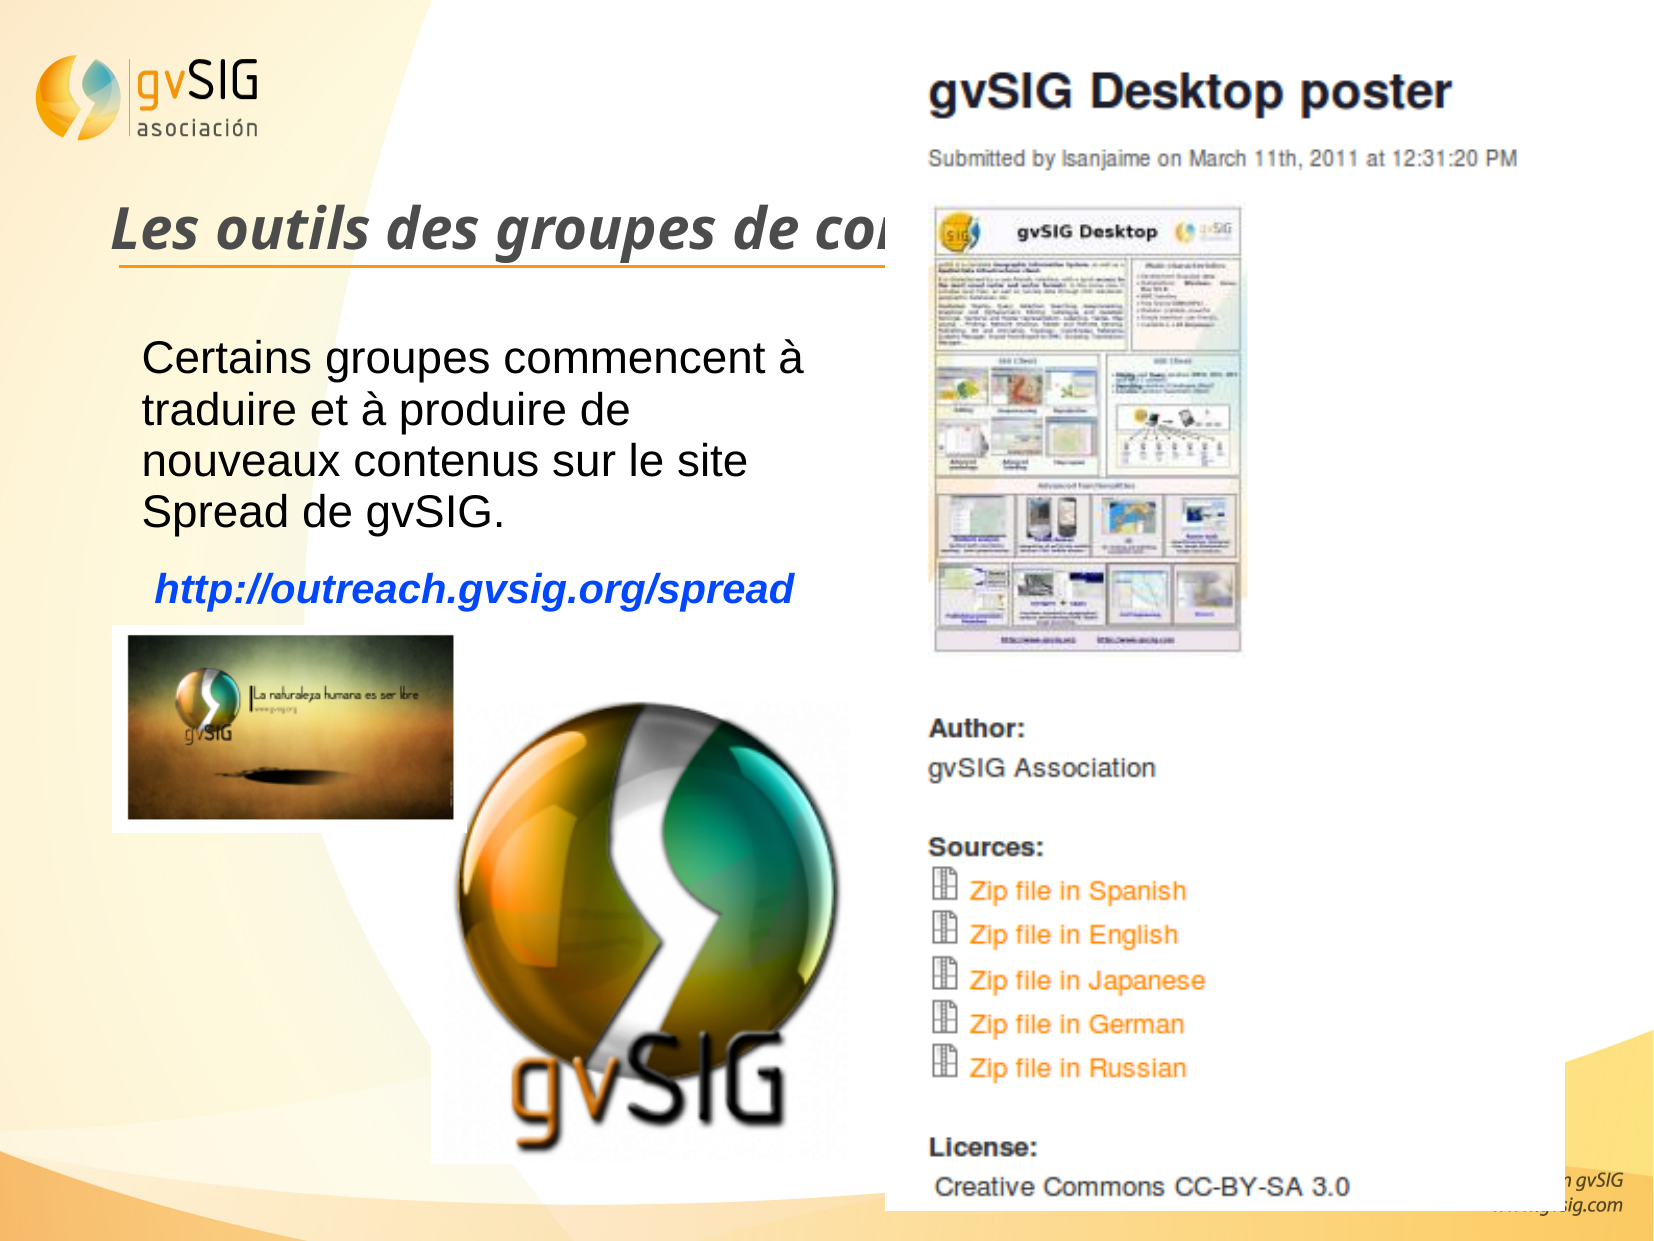

# Les outils des groupes de communautés
Certains groupes commencent à traduire et à produire de nouveaux contenus sur le site Spread de gvSIG.
 http://outreach.gvsig.org/spread